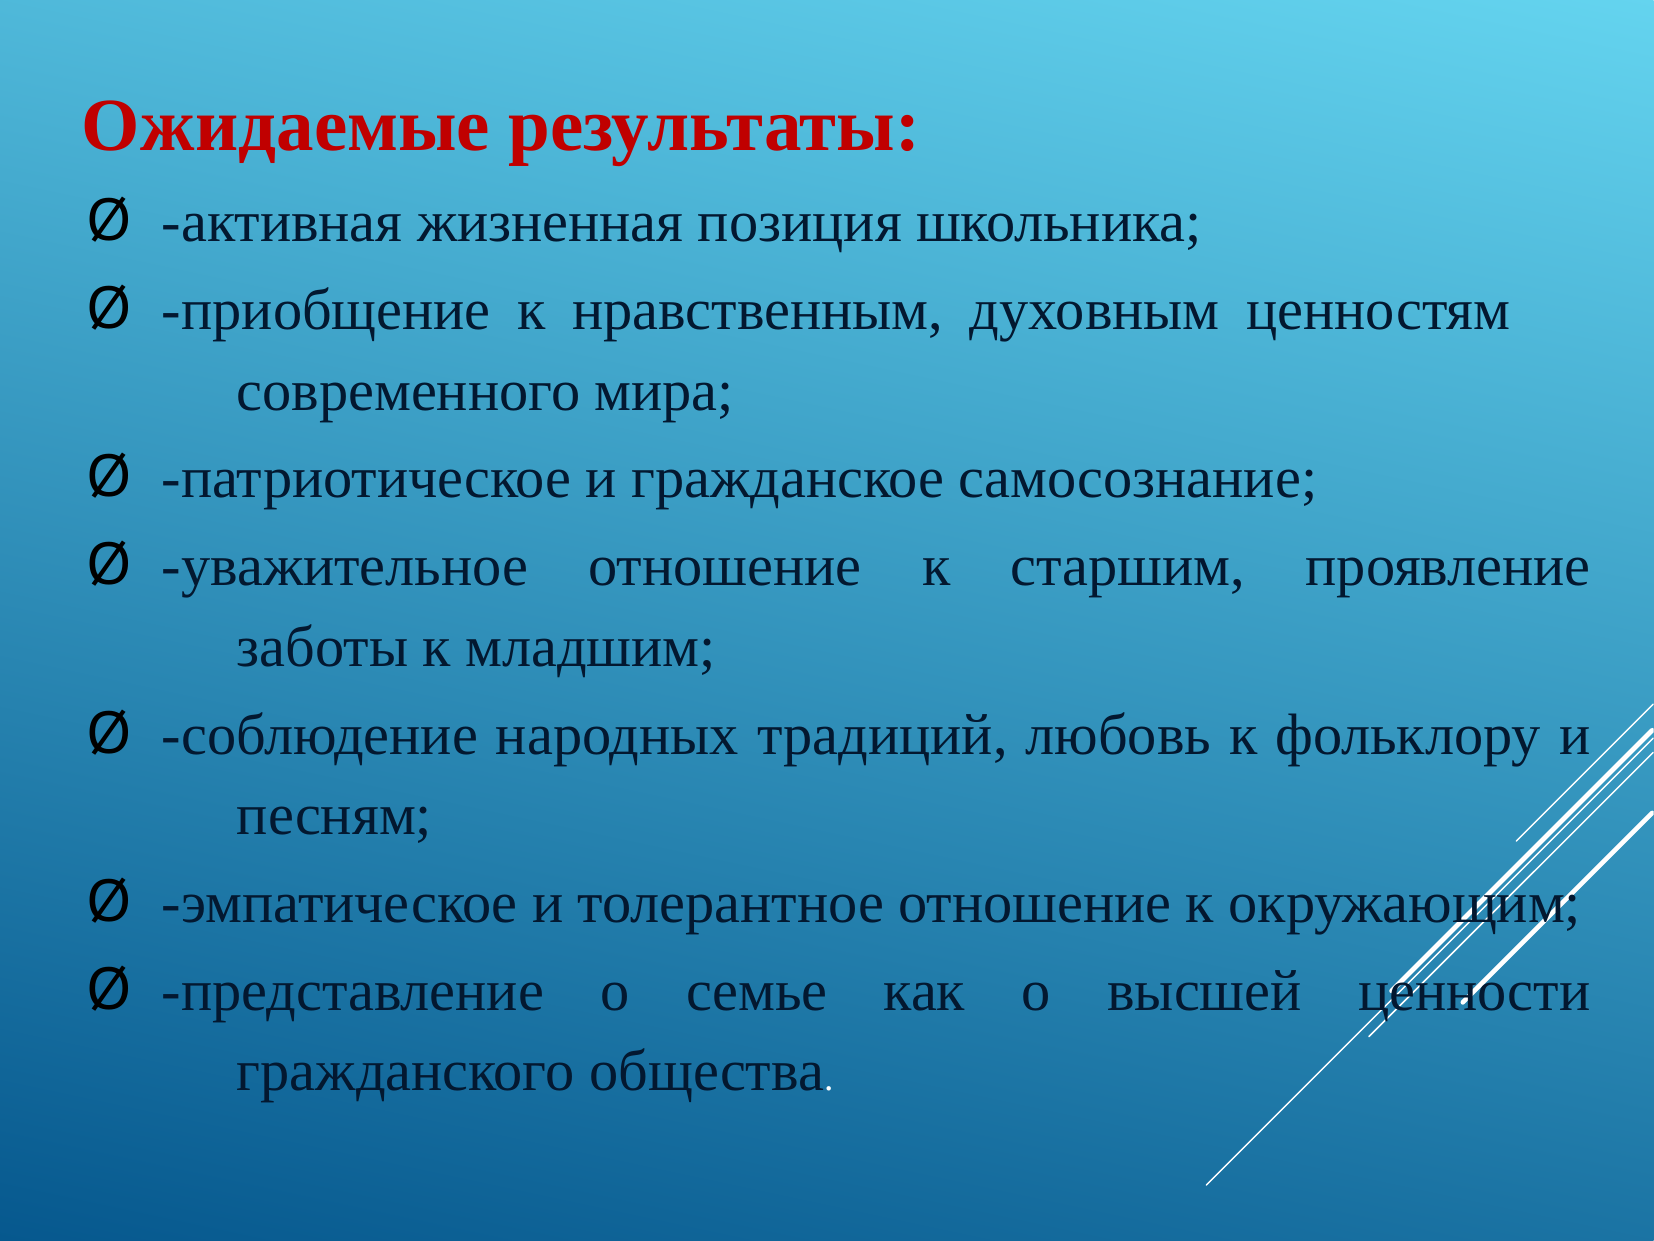

Ожидаемые результаты:
-активная жизненная позиция школьника;
-приобщение к нравственным, духовным ценностям современного мира;
-патриотическое и гражданское самосознание;
-уважительное отношение к старшим, проявление заботы к младшим;
-соблюдение народных традиций, любовь к фольклору и песням;
-эмпатическое и толерантное отношение к окружающим;
-представление о семье как о высшей ценности гражданского общества.